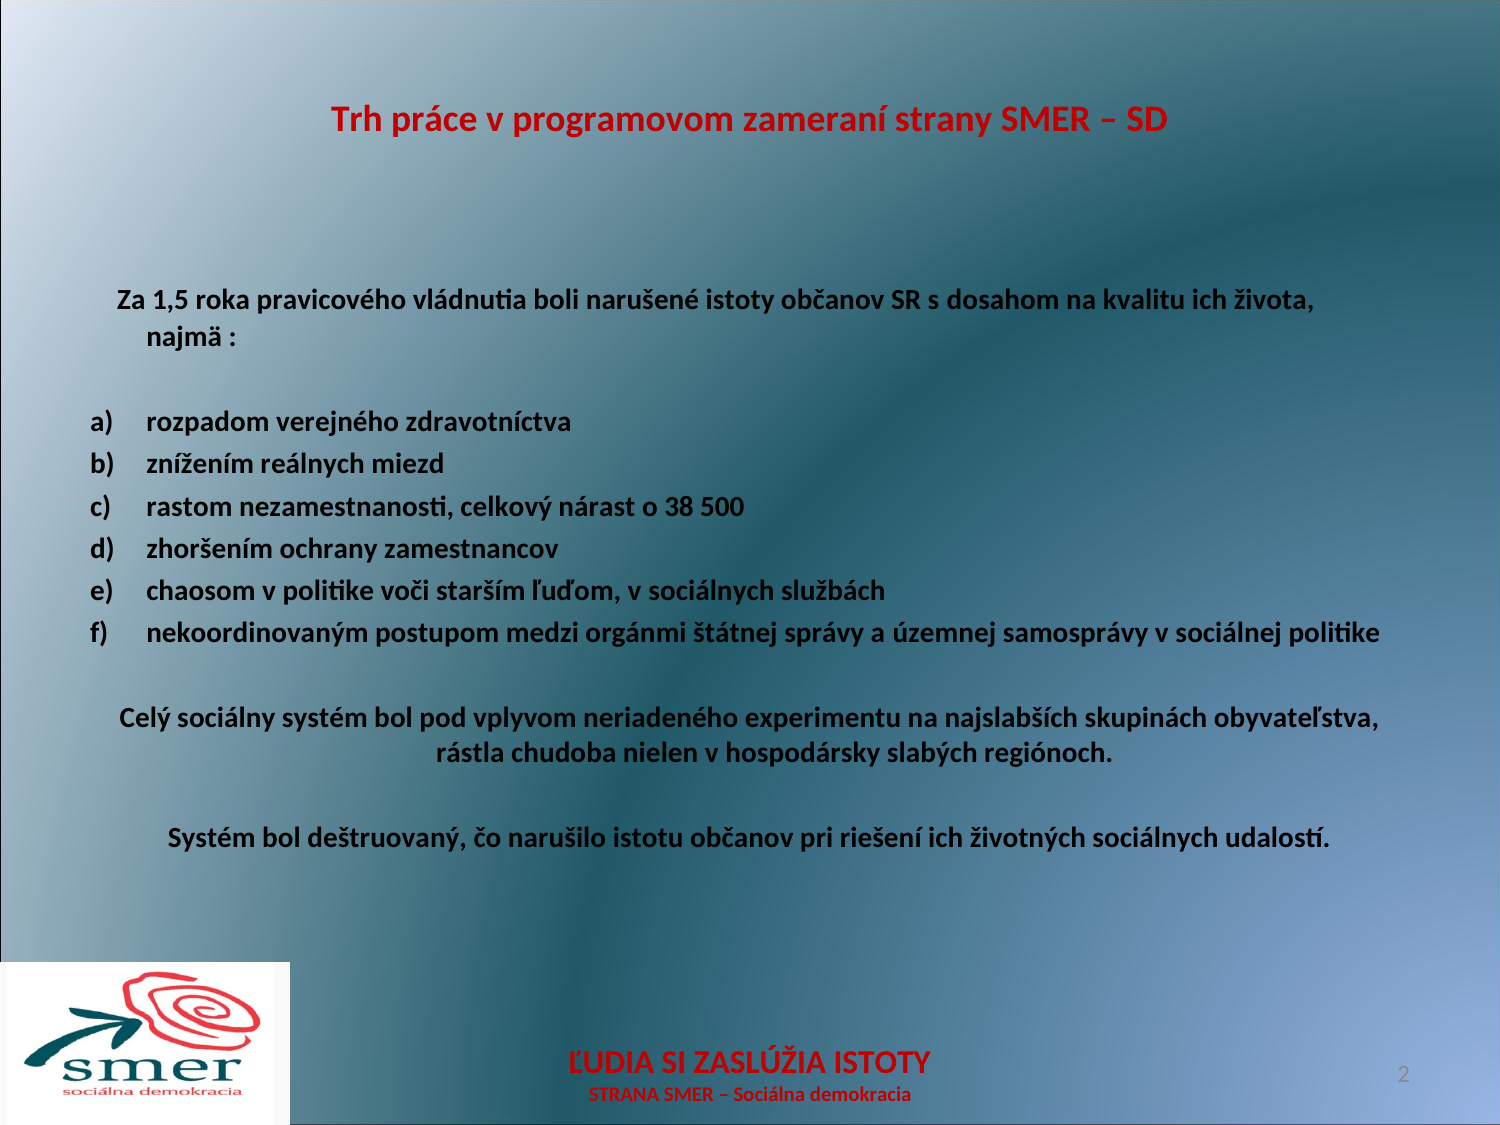

# Trh práce v programovom zameraní strany SMER – SD
 Za 1,5 roka pravicového vládnutia boli narušené istoty občanov SR s dosahom na kvalitu ich života, najmä :
rozpadom verejného zdravotníctva
znížením reálnych miezd
rastom nezamestnanosti, celkový nárast o 38 500
zhoršením ochrany zamestnancov
chaosom v politike voči starším ľuďom, v sociálnych službách
nekoordinovaným postupom medzi orgánmi štátnej správy a územnej samosprávy v sociálnej politike
Celý sociálny systém bol pod vplyvom neriadeného experimentu na najslabších skupinách obyvateľstva, rástla chudoba nielen v hospodársky slabých regiónoch.
Systém bol deštruovaný, čo narušilo istotu občanov pri riešení ich životných sociálnych udalostí.
ĽUDIA SI ZASLÚŽIA ISTOTY
STRANA SMER – Sociálna demokracia